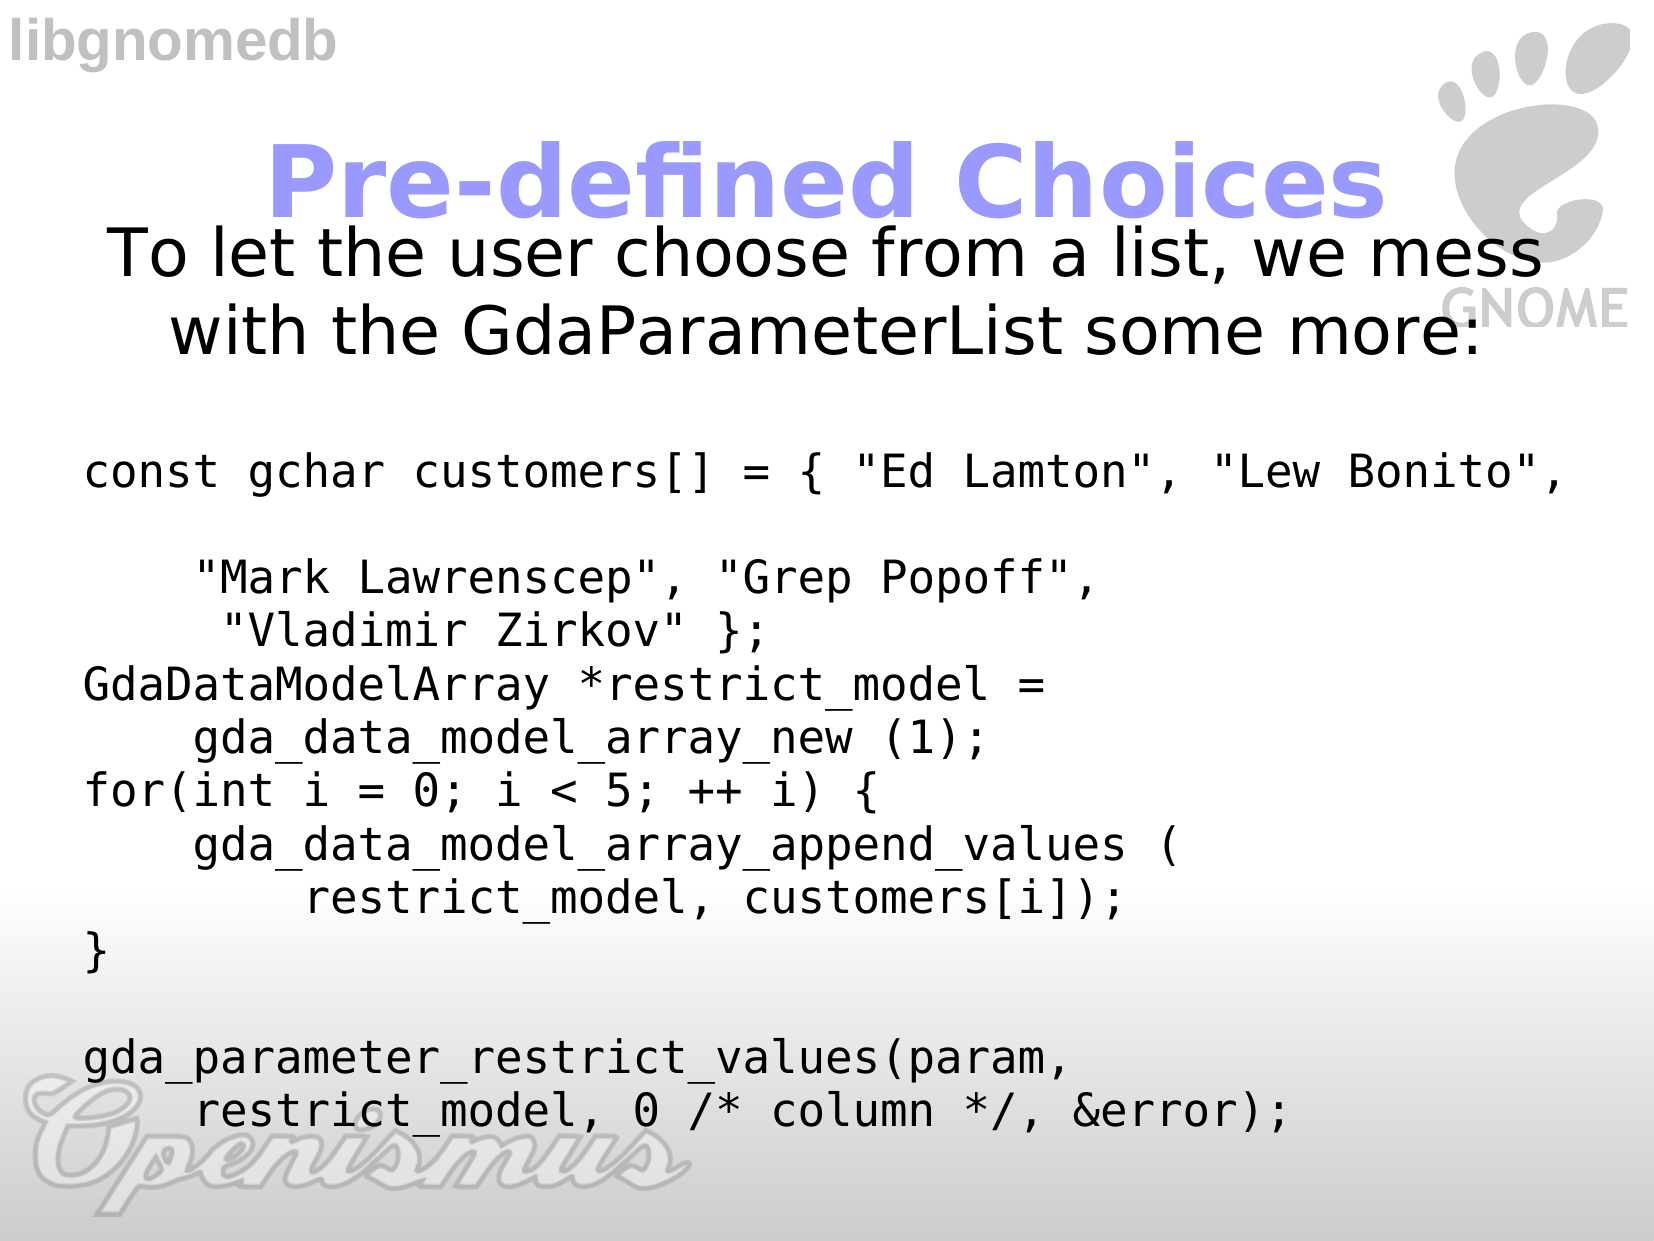

# Pre-defined Choices
To let the user choose from a list, we mess with the GdaParameterList some more:
const gchar customers[] = { "Ed Lamton", "Lew Bonito",
 "Mark Lawrenscep", "Grep Popoff",
 "Vladimir Zirkov" };
GdaDataModelArray *restrict_model =
 gda_data_model_array_new (1);
for(int i = 0; i < 5; ++ i) {
 gda_data_model_array_append_values (
 restrict_model, customers[i]);
}
gda_parameter_restrict_values(param,
 restrict_model, 0 /* column */, &error);